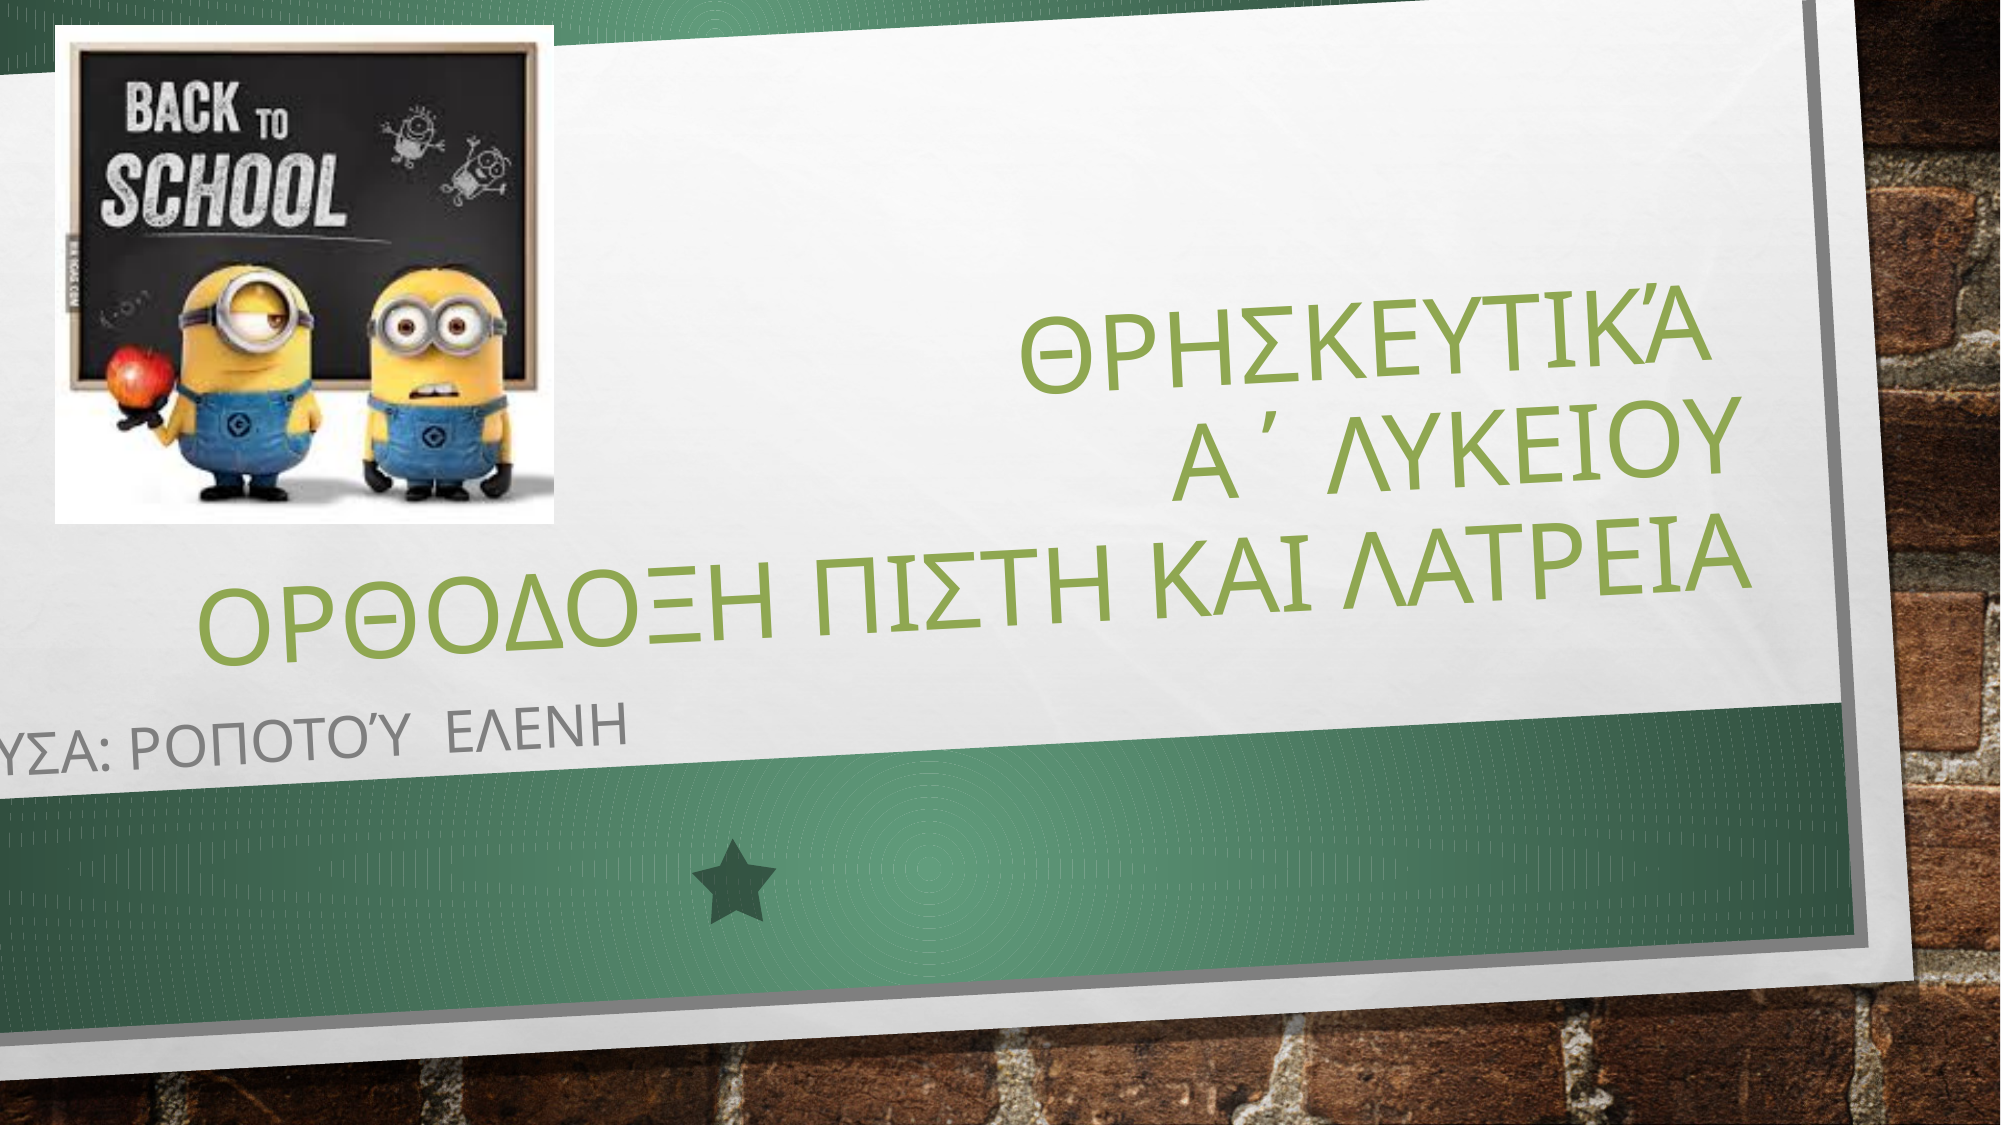

# Θρησκευτικά α΄ λυκειου ορθοδοξη πιστη και λατρεια
διδασκουσα: Ροποτού ελενη